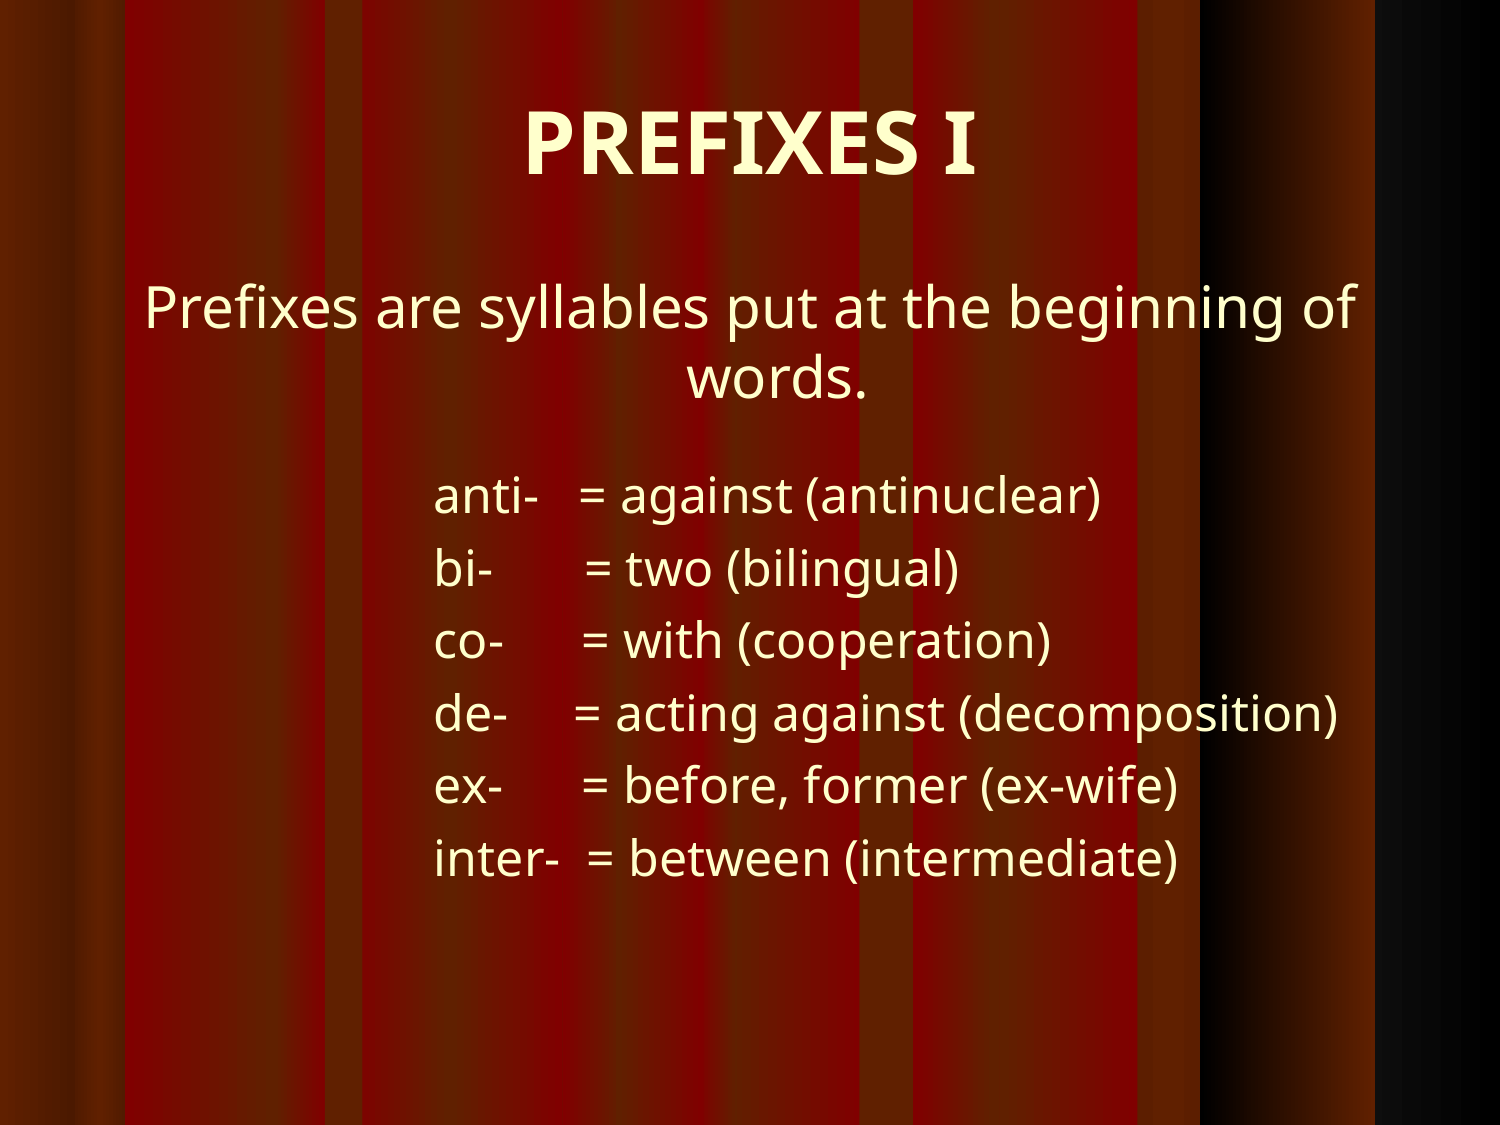

# PREFIXES I
Prefixes are syllables put at the beginning of words.
anti- = against (antinuclear)‏
bi- = two (bilingual)‏
co- = with (cooperation)‏
de- = acting against (decomposition)‏
ex- = before, former (ex-wife)‏
inter- = between (intermediate)‏